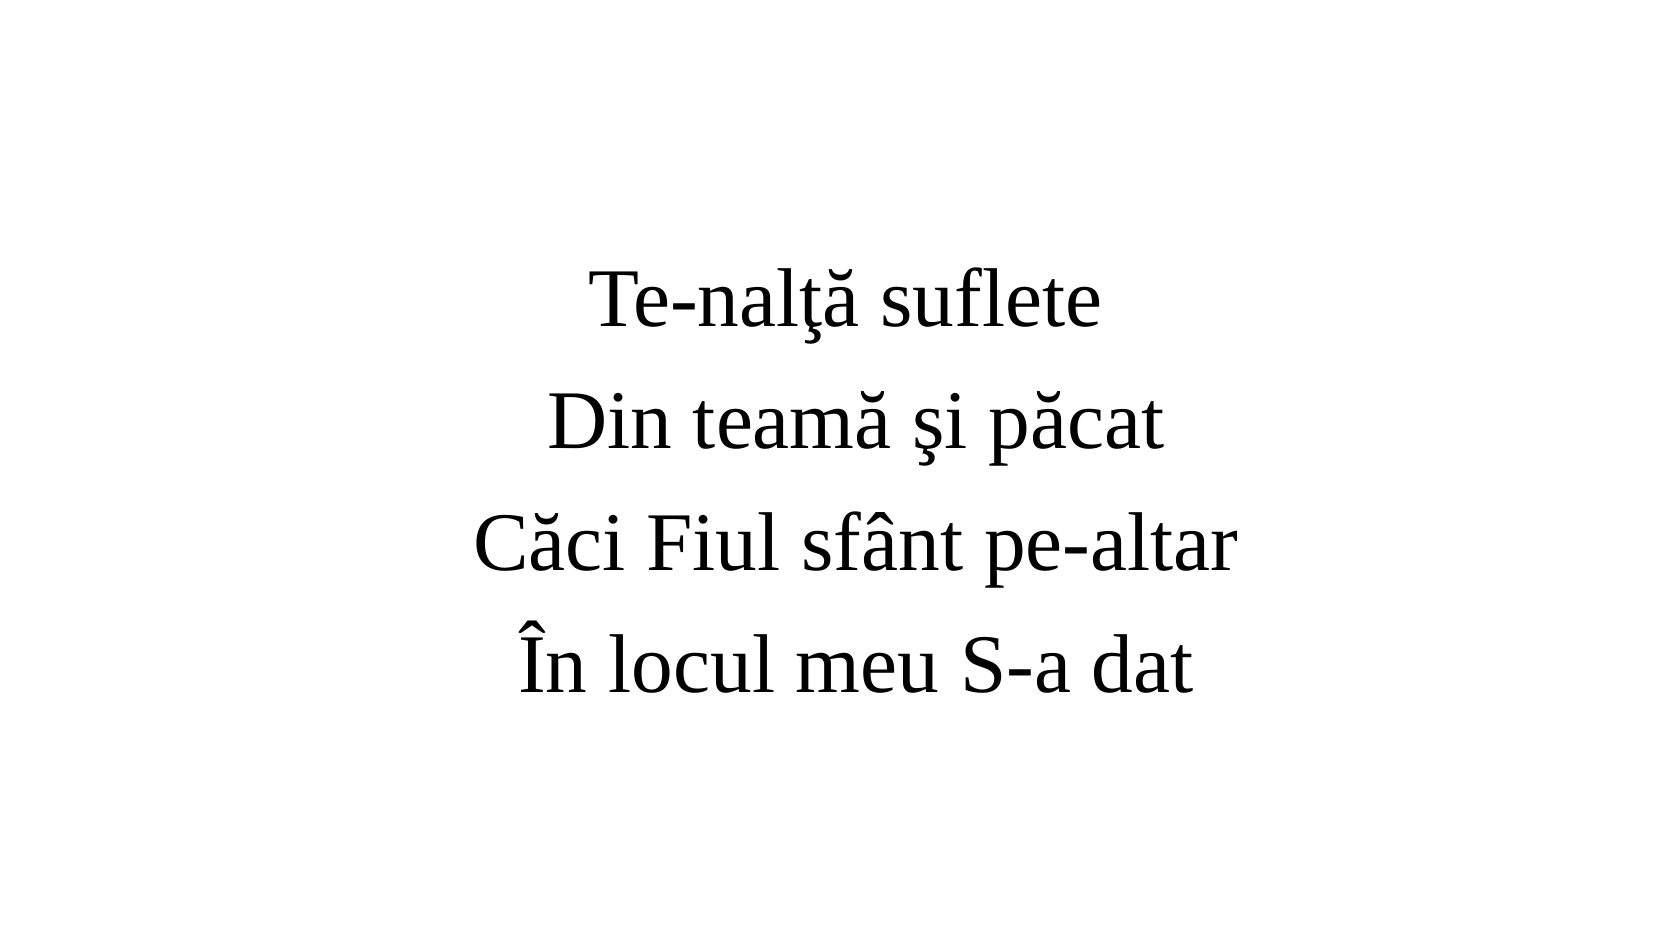

# Te-nalţă suflete
Din teamă şi păcat
Căci Fiul sfânt pe-altar
În locul meu S-a dat